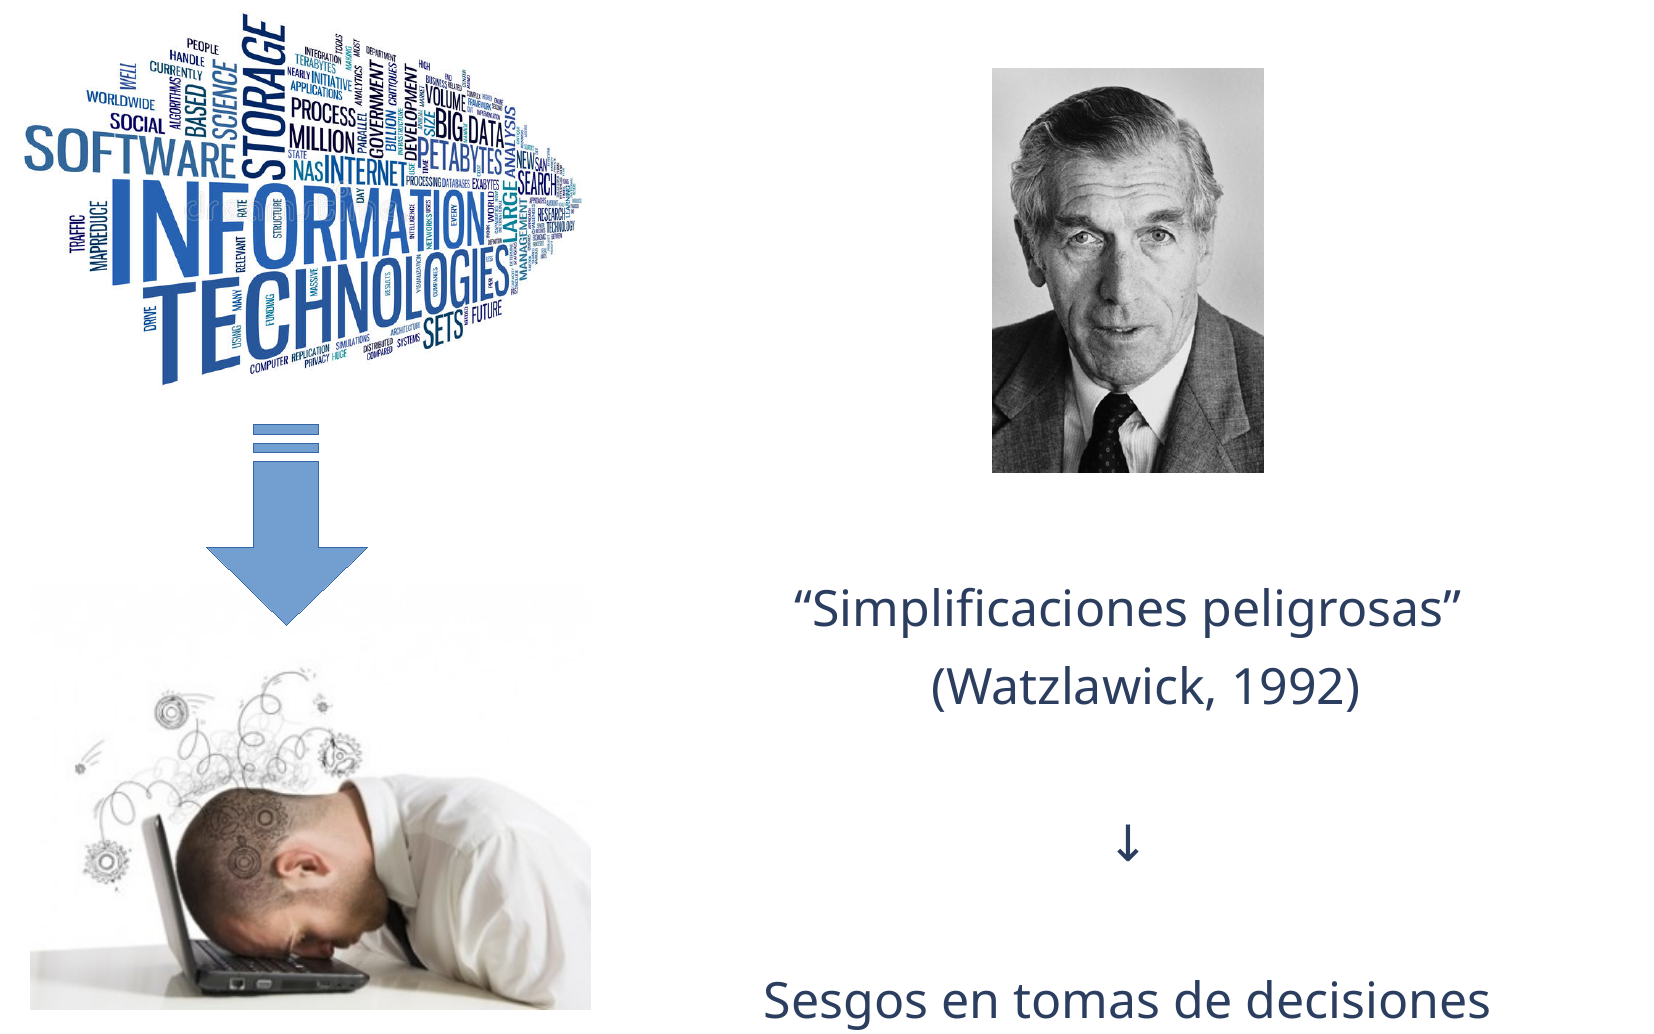

“Simplificaciones peligrosas”
(Watzlawick, 1992)
↓
Sesgos en tomas de decisiones